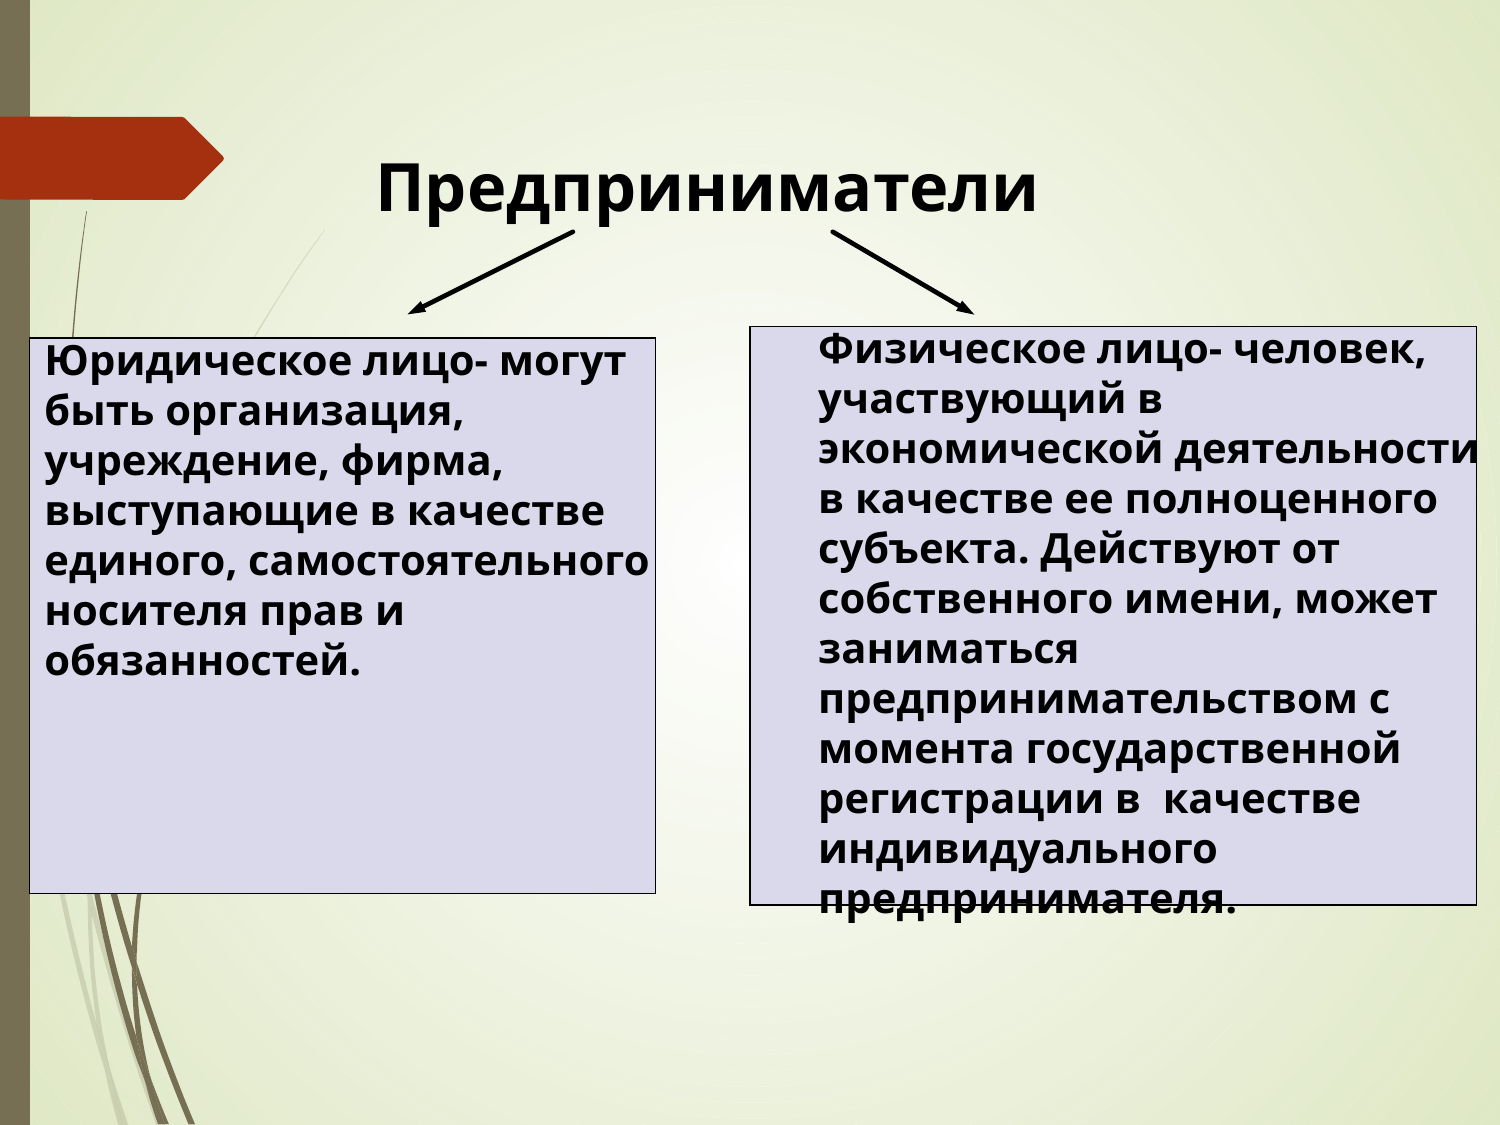

Предприниматели
Физическое лицо- человек, участвующий в экономической деятельности в качестве ее полноценного субъекта. Действуют от собственного имени, может заниматься предпринимательством с момента государственной регистрации в качестве индивидуального предпринимателя.
Юридическое лицо- могут быть организация, учреждение, фирма, выступающие в качестве единого, самостоятельного носителя прав и обязанностей.